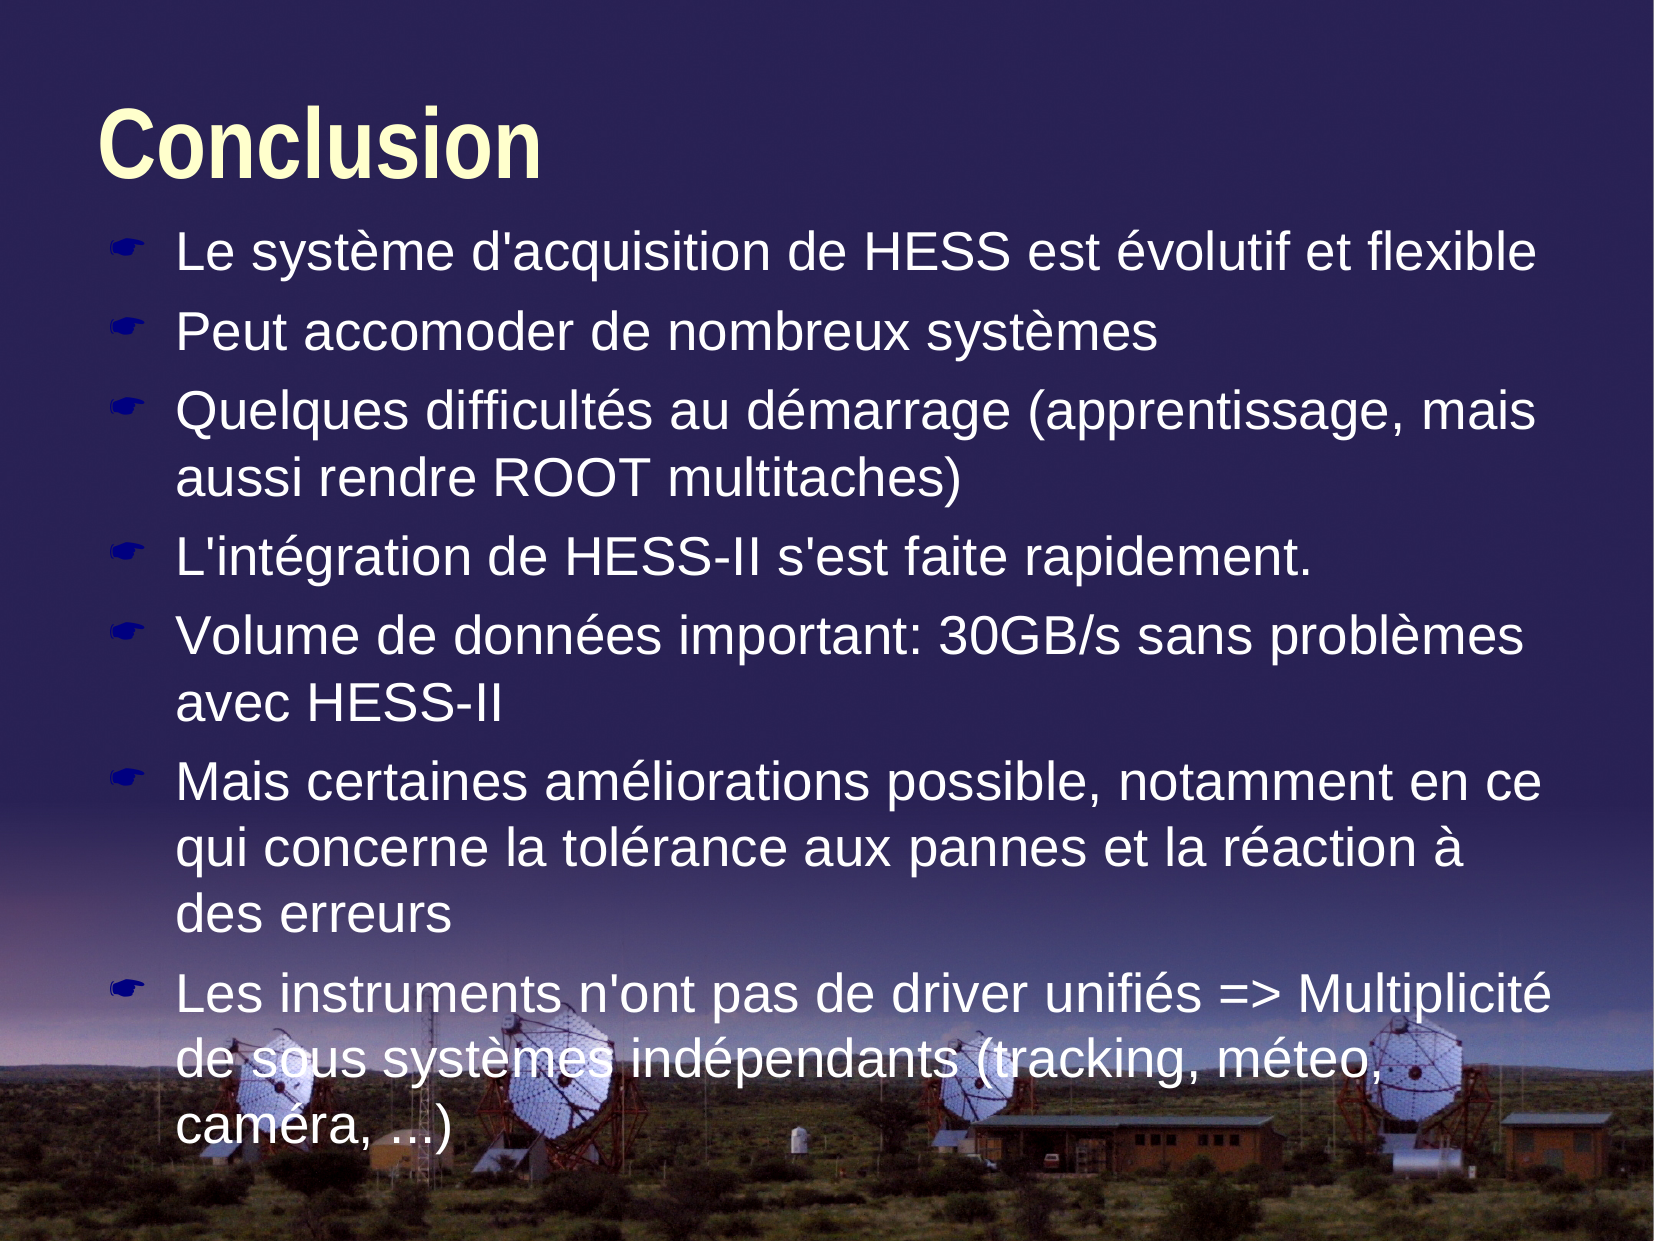

# Conclusion
Le système d'acquisition de HESS est évolutif et flexible
Peut accomoder de nombreux systèmes
Quelques difficultés au démarrage (apprentissage, mais aussi rendre ROOT multitaches)
L'intégration de HESS-II s'est faite rapidement.
Volume de données important: 30GB/s sans problèmes avec HESS-II
Mais certaines améliorations possible, notamment en ce qui concerne la tolérance aux pannes et la réaction à des erreurs
Les instruments n'ont pas de driver unifiés => Multiplicité de sous systèmes indépendants (tracking, méteo, caméra, ...)